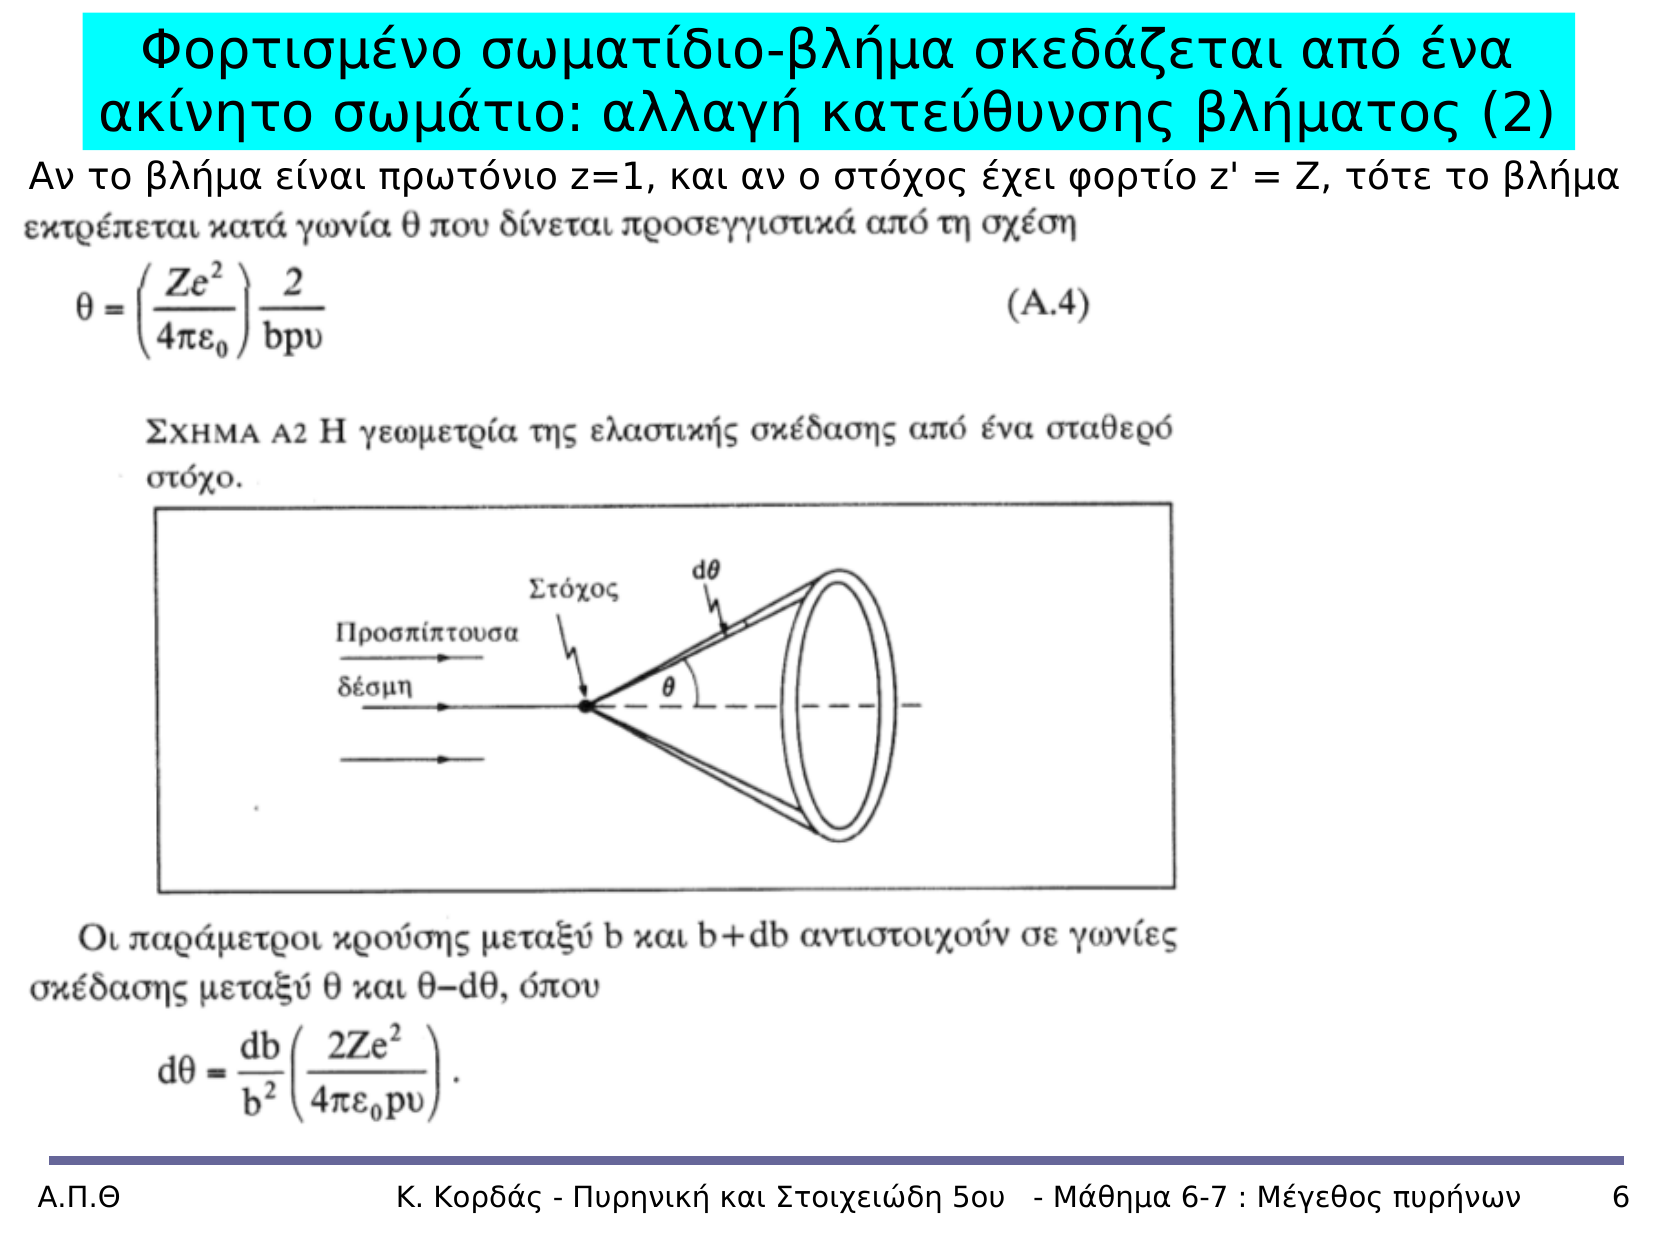

# Φορτισμένο σωματίδιο-βλήμα σκεδάζεται από ένα ακίνητο σωμάτιο: αλλαγή κατεύθυνσης βλήματος (2)
Aν το βλήμα είναι πρωτόνιο z=1, και αν ο στόχος έχει φορτίο z' = Z, τότε το βλήμα
Α.Π.Θ
Κ. Κορδάς - Πυρηνική και Στοιχειώδη 5ου - Μάθημα 6-7 : Mέγεθος πυρήνων
6